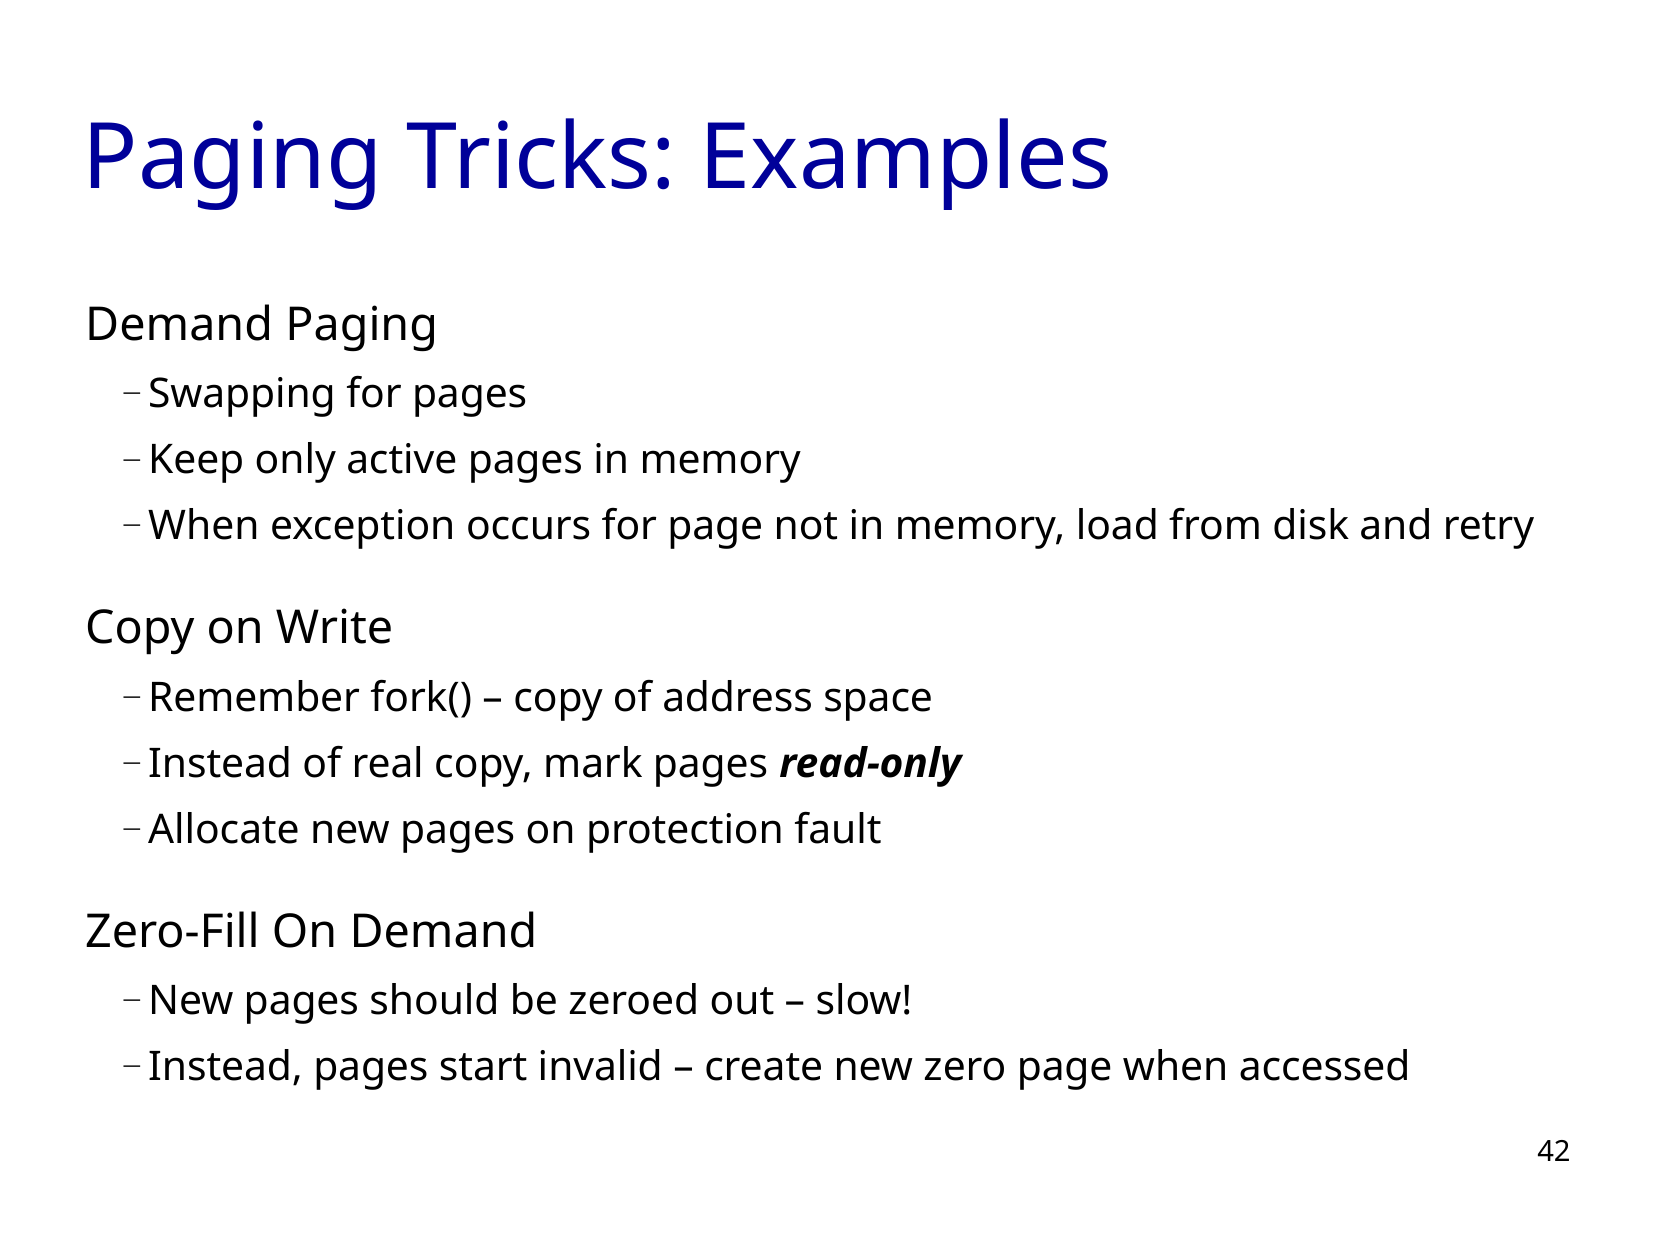

# Paging Tricks: Examples
Demand Paging
Swapping for pages
Keep only active pages in memory
When exception occurs for page not in memory, load from disk and retry
Copy on Write
Remember fork() – copy of address space
Instead of real copy, mark pages read-only
Allocate new pages on protection fault
Zero-Fill On Demand
New pages should be zeroed out – slow!
Instead, pages start invalid – create new zero page when accessed
42